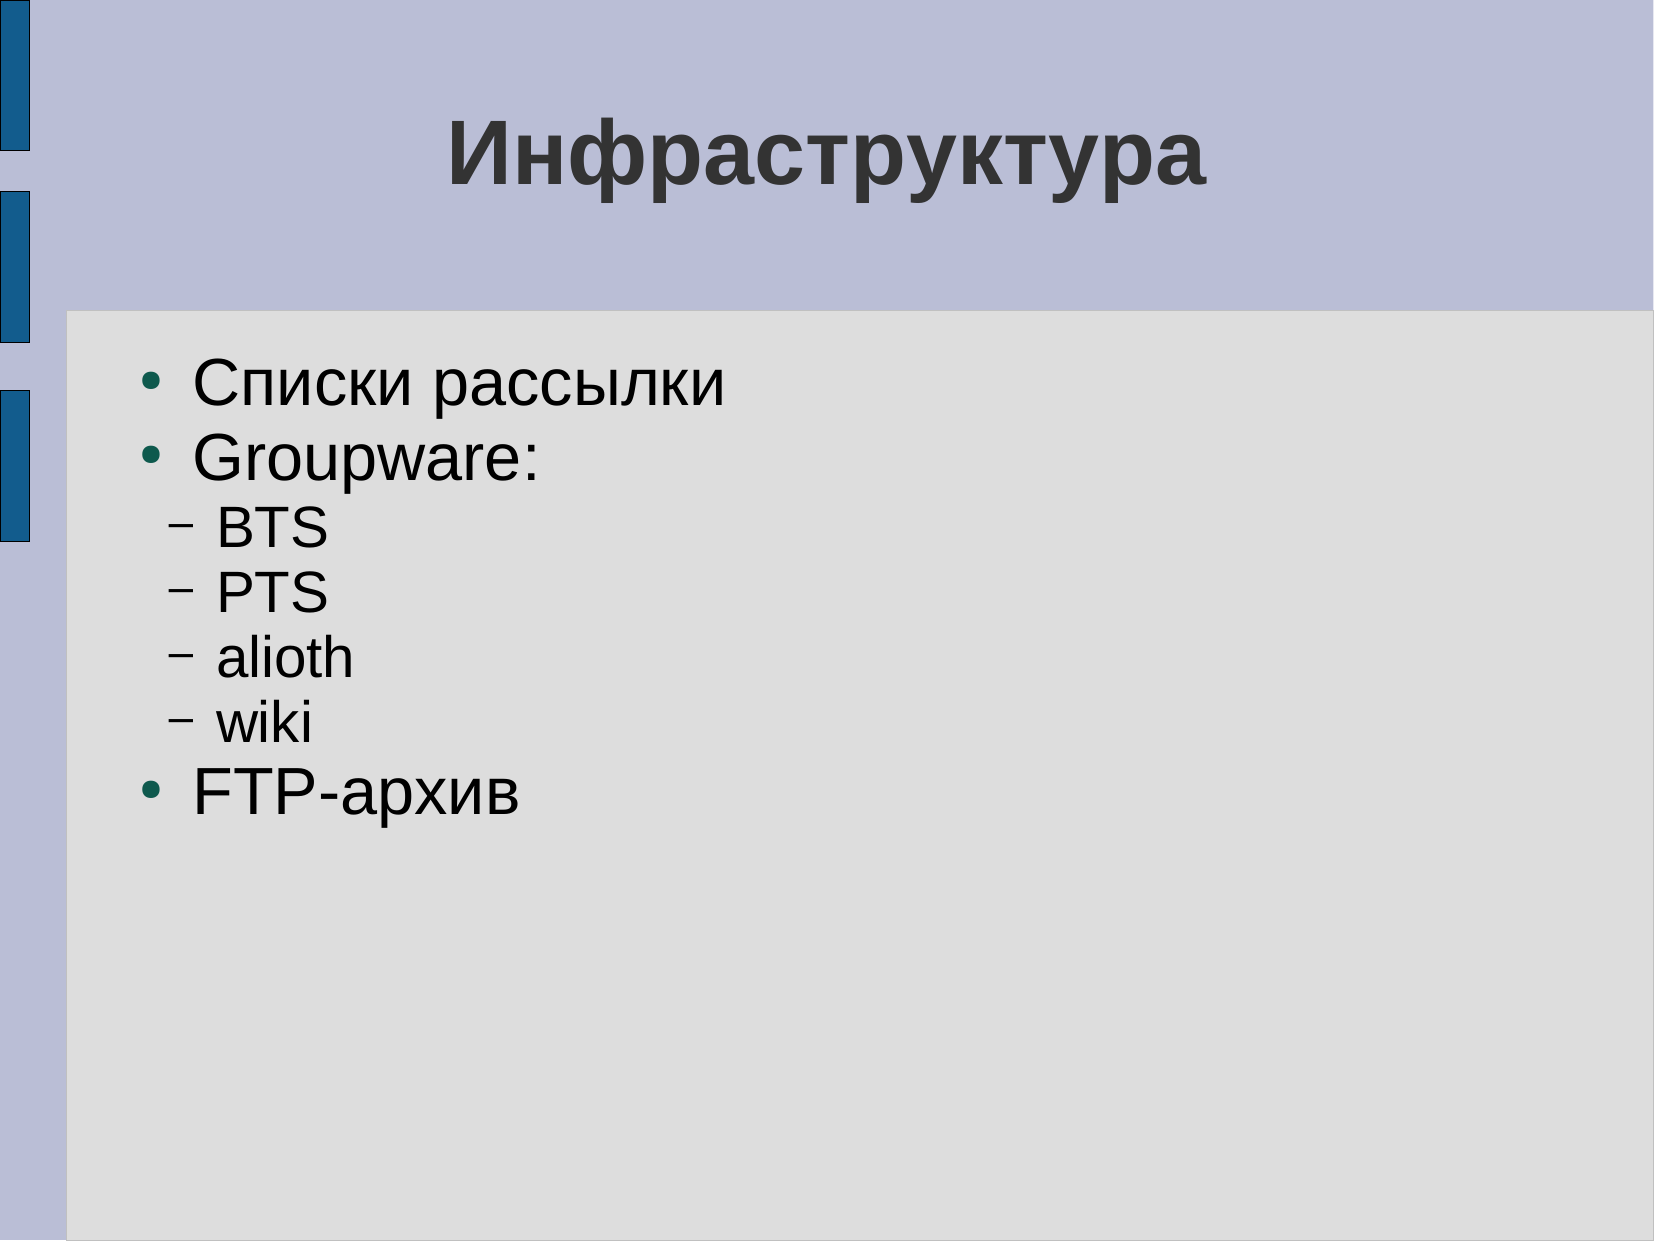

# Инфраструктура
Списки рассылки
Groupware:
BTS
PTS
alioth
wiki
FTP-архив